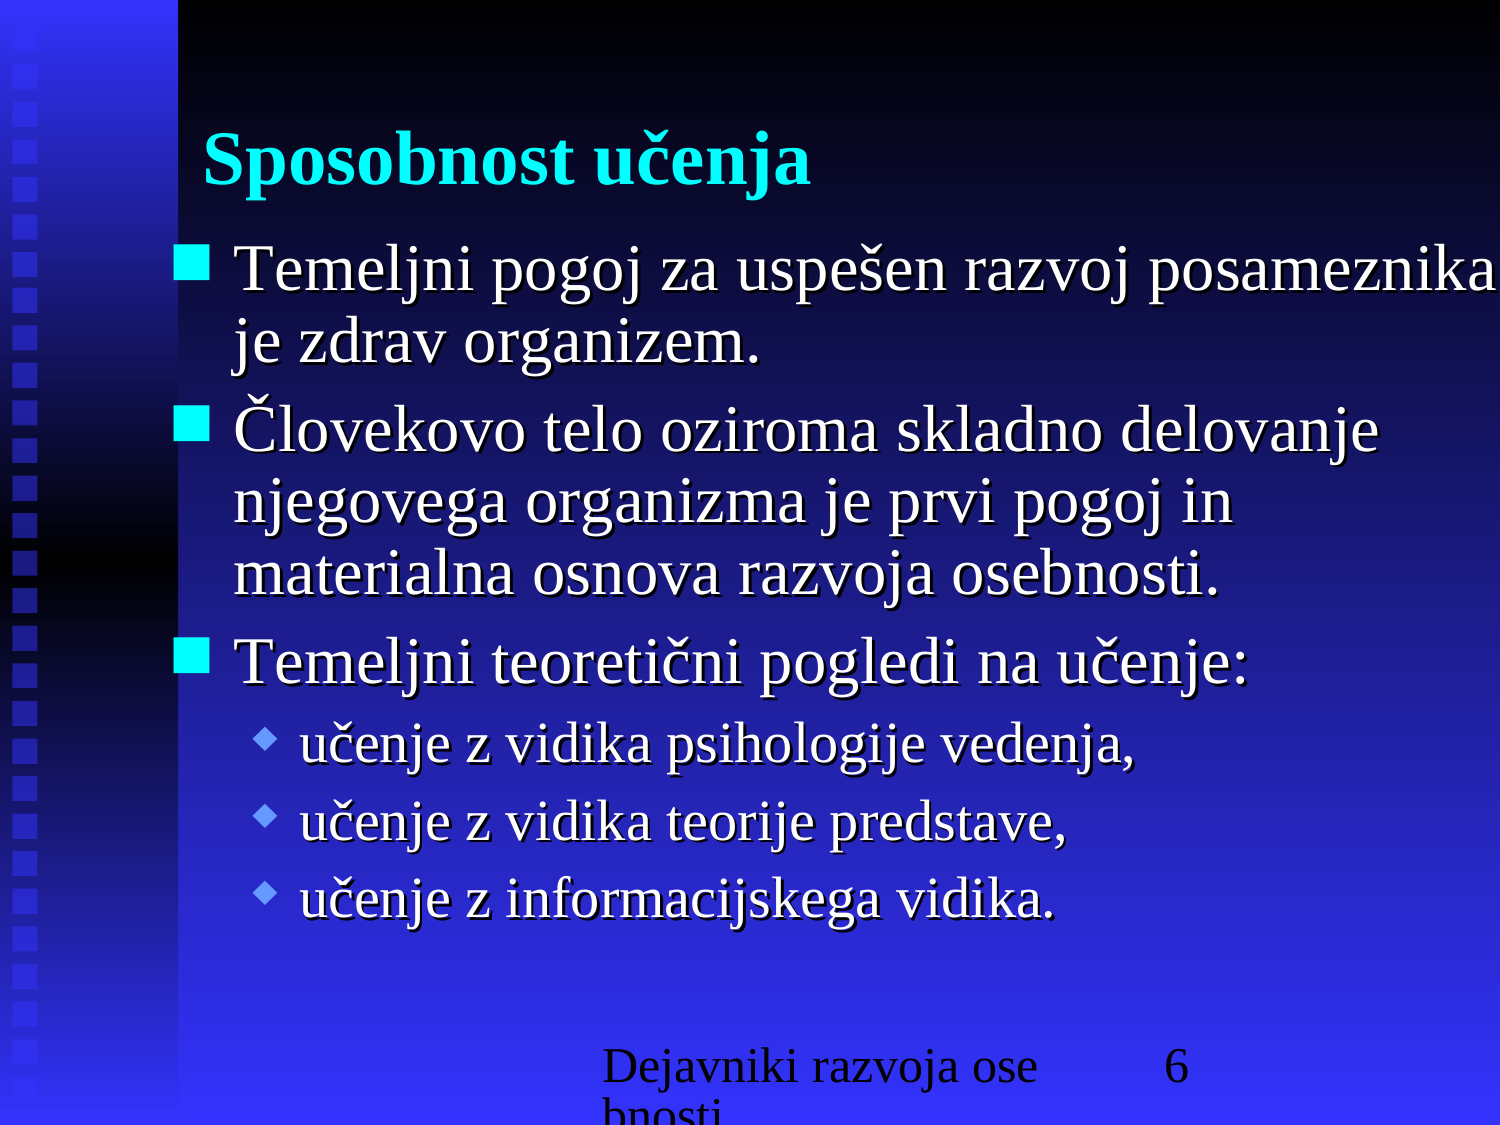

# Sposobnost učenja
Temeljni pogoj za uspešen razvoj posameznika je zdrav organizem.
Človekovo telo oziroma skladno delovanje njegovega organizma je prvi pogoj in materialna osnova razvoja osebnosti.
Temeljni teoretični pogledi na učenje:
učenje z vidika psihologije vedenja,
učenje z vidika teorije predstave,
učenje z informacijskega vidika.
Dejavniki razvoja osebnosti
6